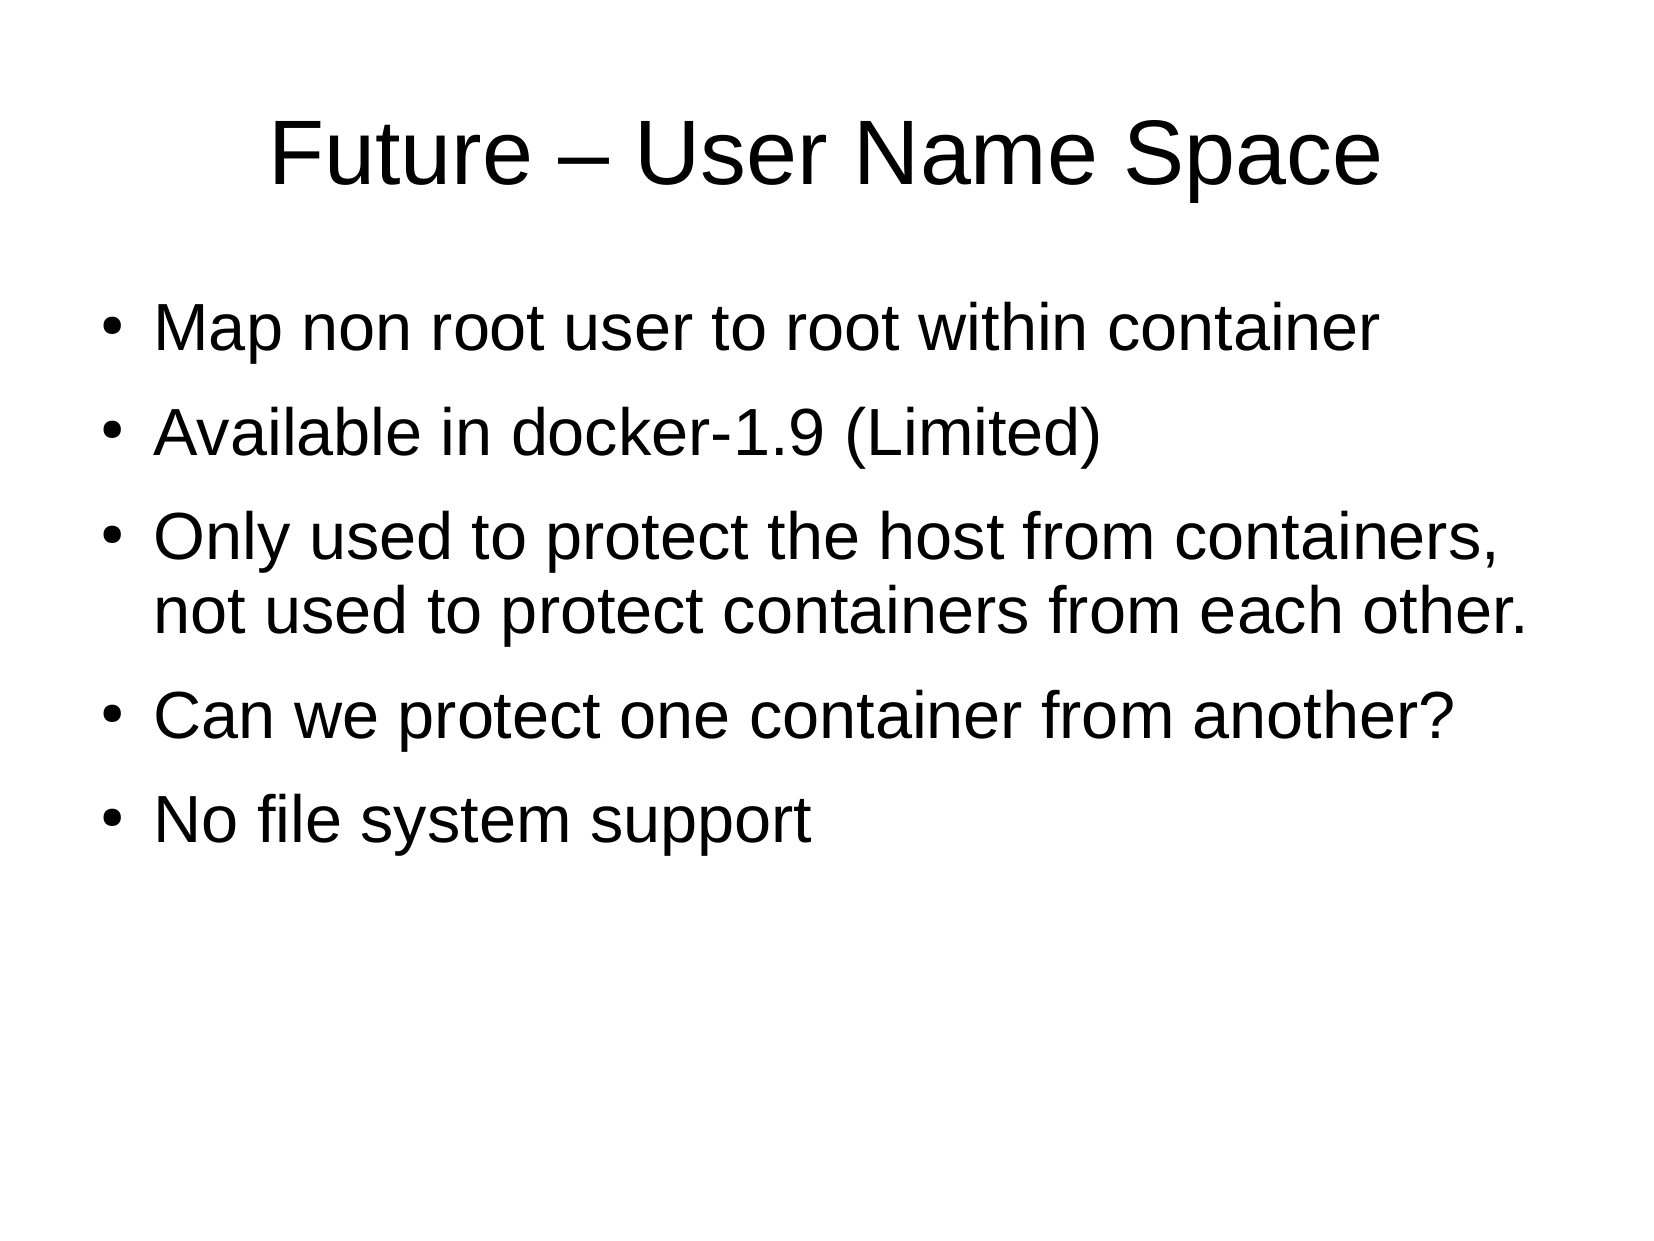

# Future – User Name Space
Map non root user to root within container
Available in docker-1.9 (Limited)
Only used to protect the host from containers, not used to protect containers from each other.
Can we protect one container from another?
No file system support